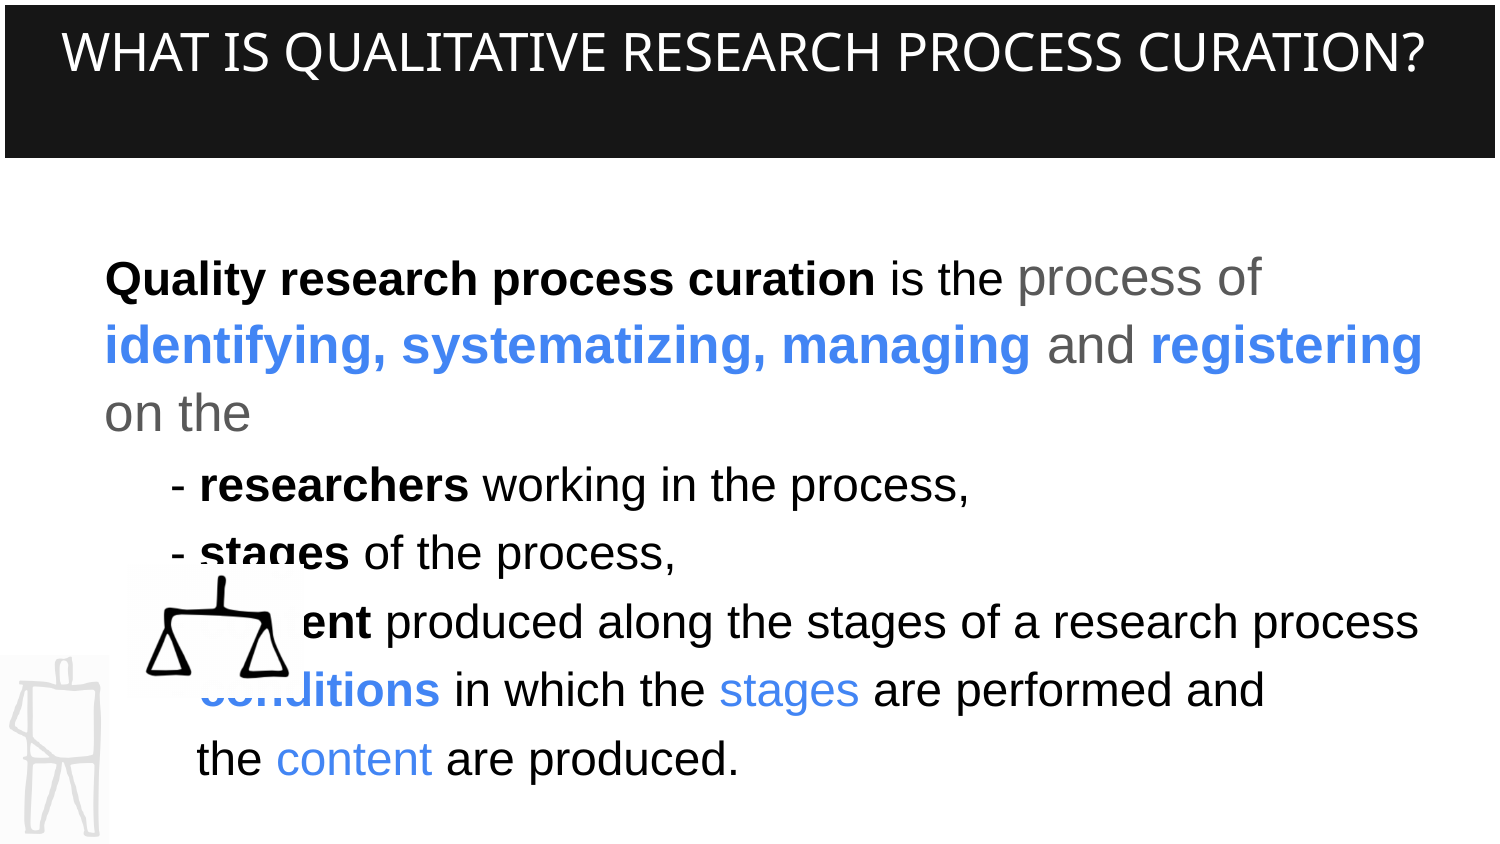

# What is Qualitative Research Process Curation?
Quality research process curation is the process of identifying, systematizing, managing and registering on the
- researchers working in the process,
- stages of the process,
- content produced along the stages of a research process
- conditions in which the stages are performed and
 the content are produced.